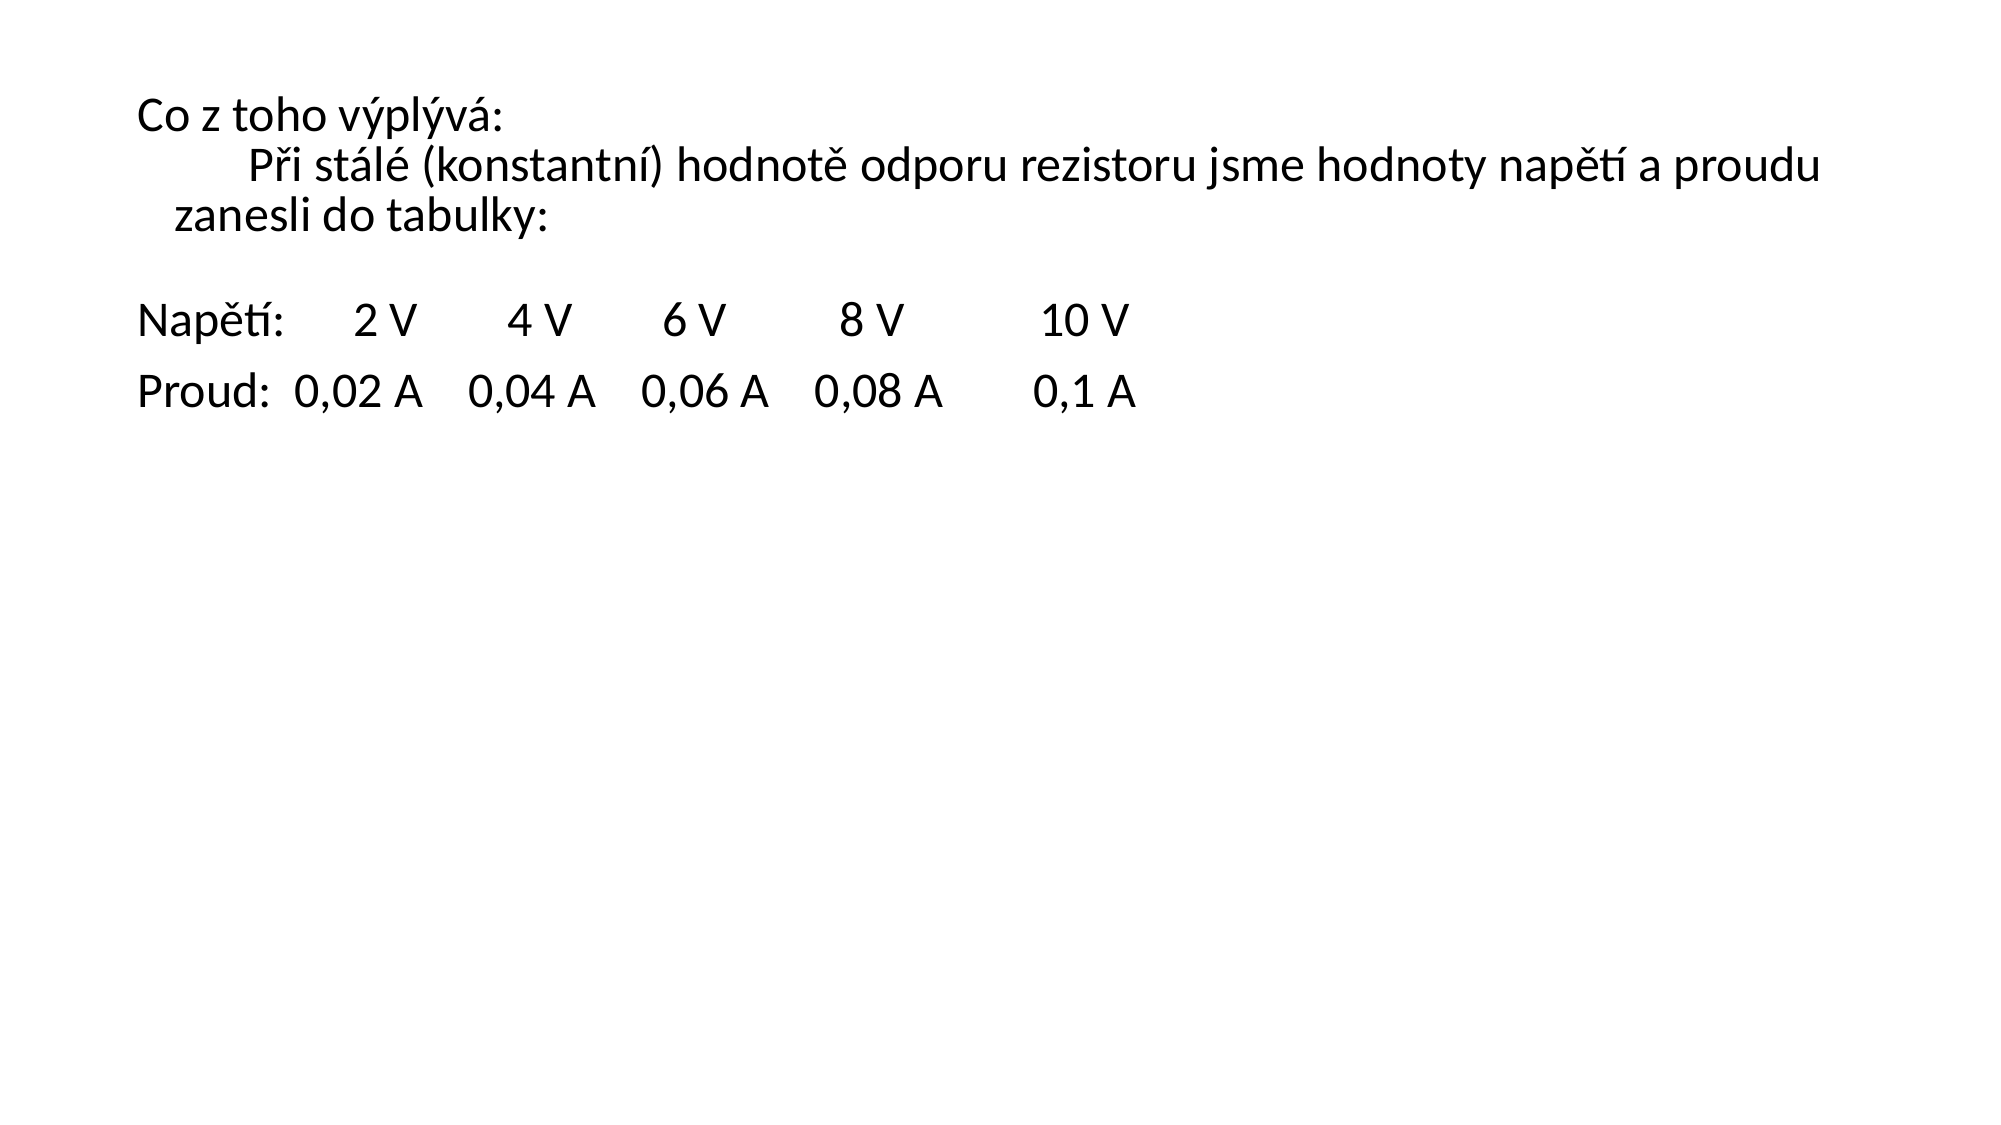

# Co z toho výplývá: 																			Při stálé (konstantní) hodnotě odporu rezistoru jsme hodnoty napětí a proudu zanesli do tabulky:
Napětí: 2 V 4 V 6 V 8 V 10 V
Proud: 0,02 A 0,04 A 0,06 A 0,08 A 0,1 A